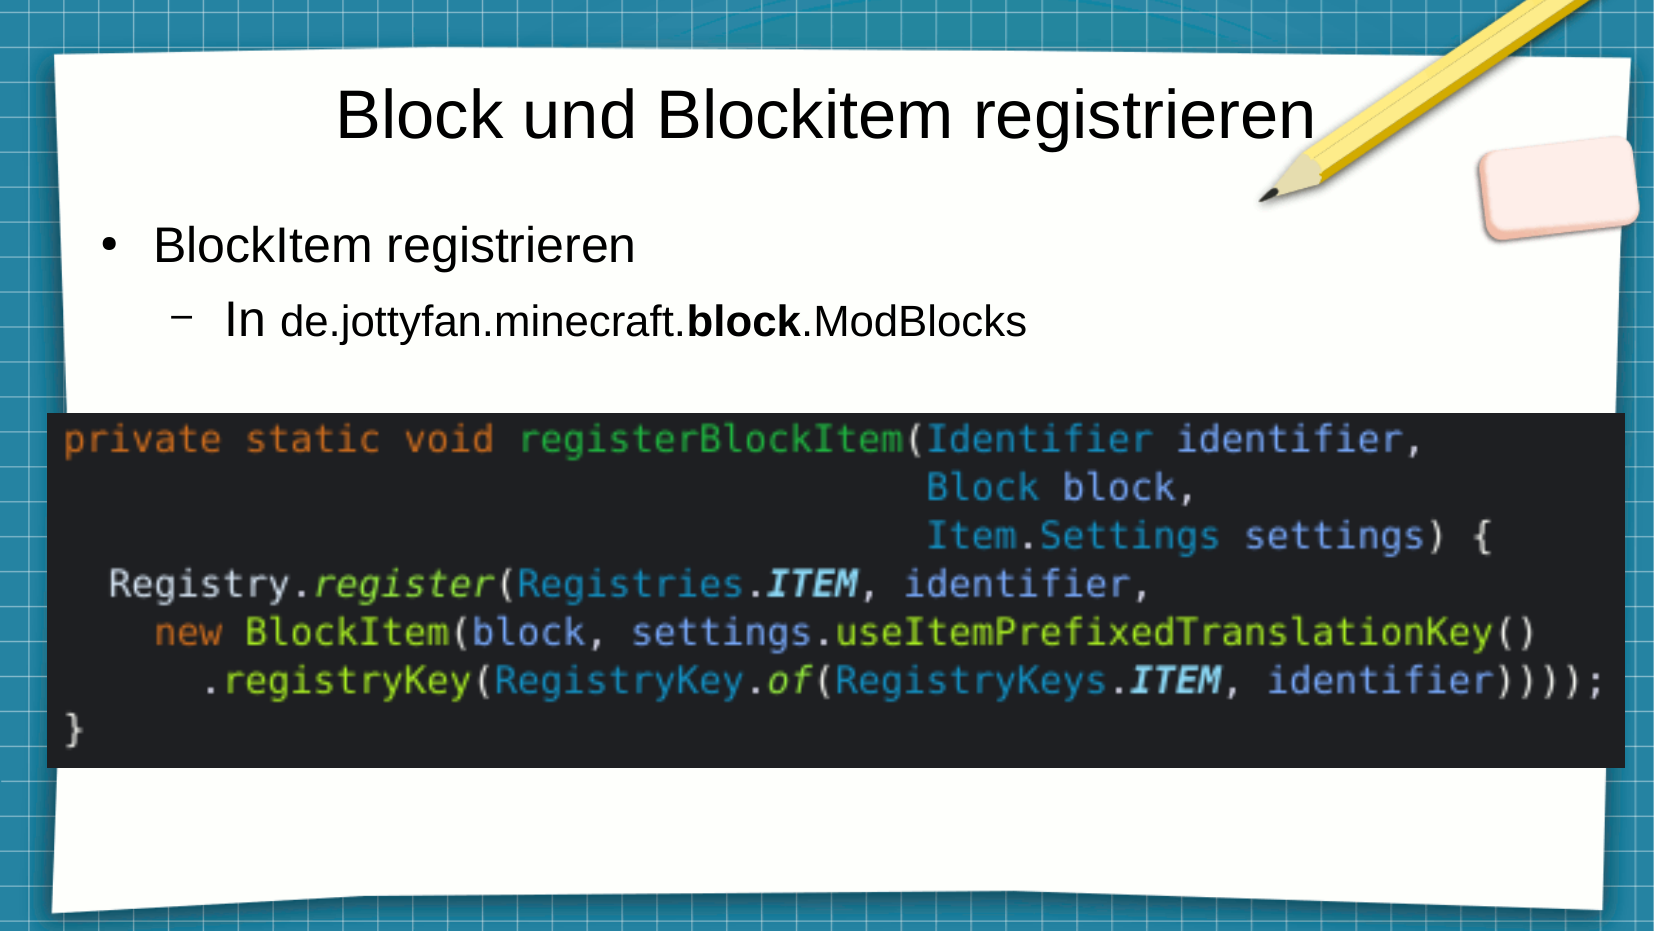

# Block und Blockitem registrieren
BlockItem registrieren
In de.jottyfan.minecraft.block.ModBlocks